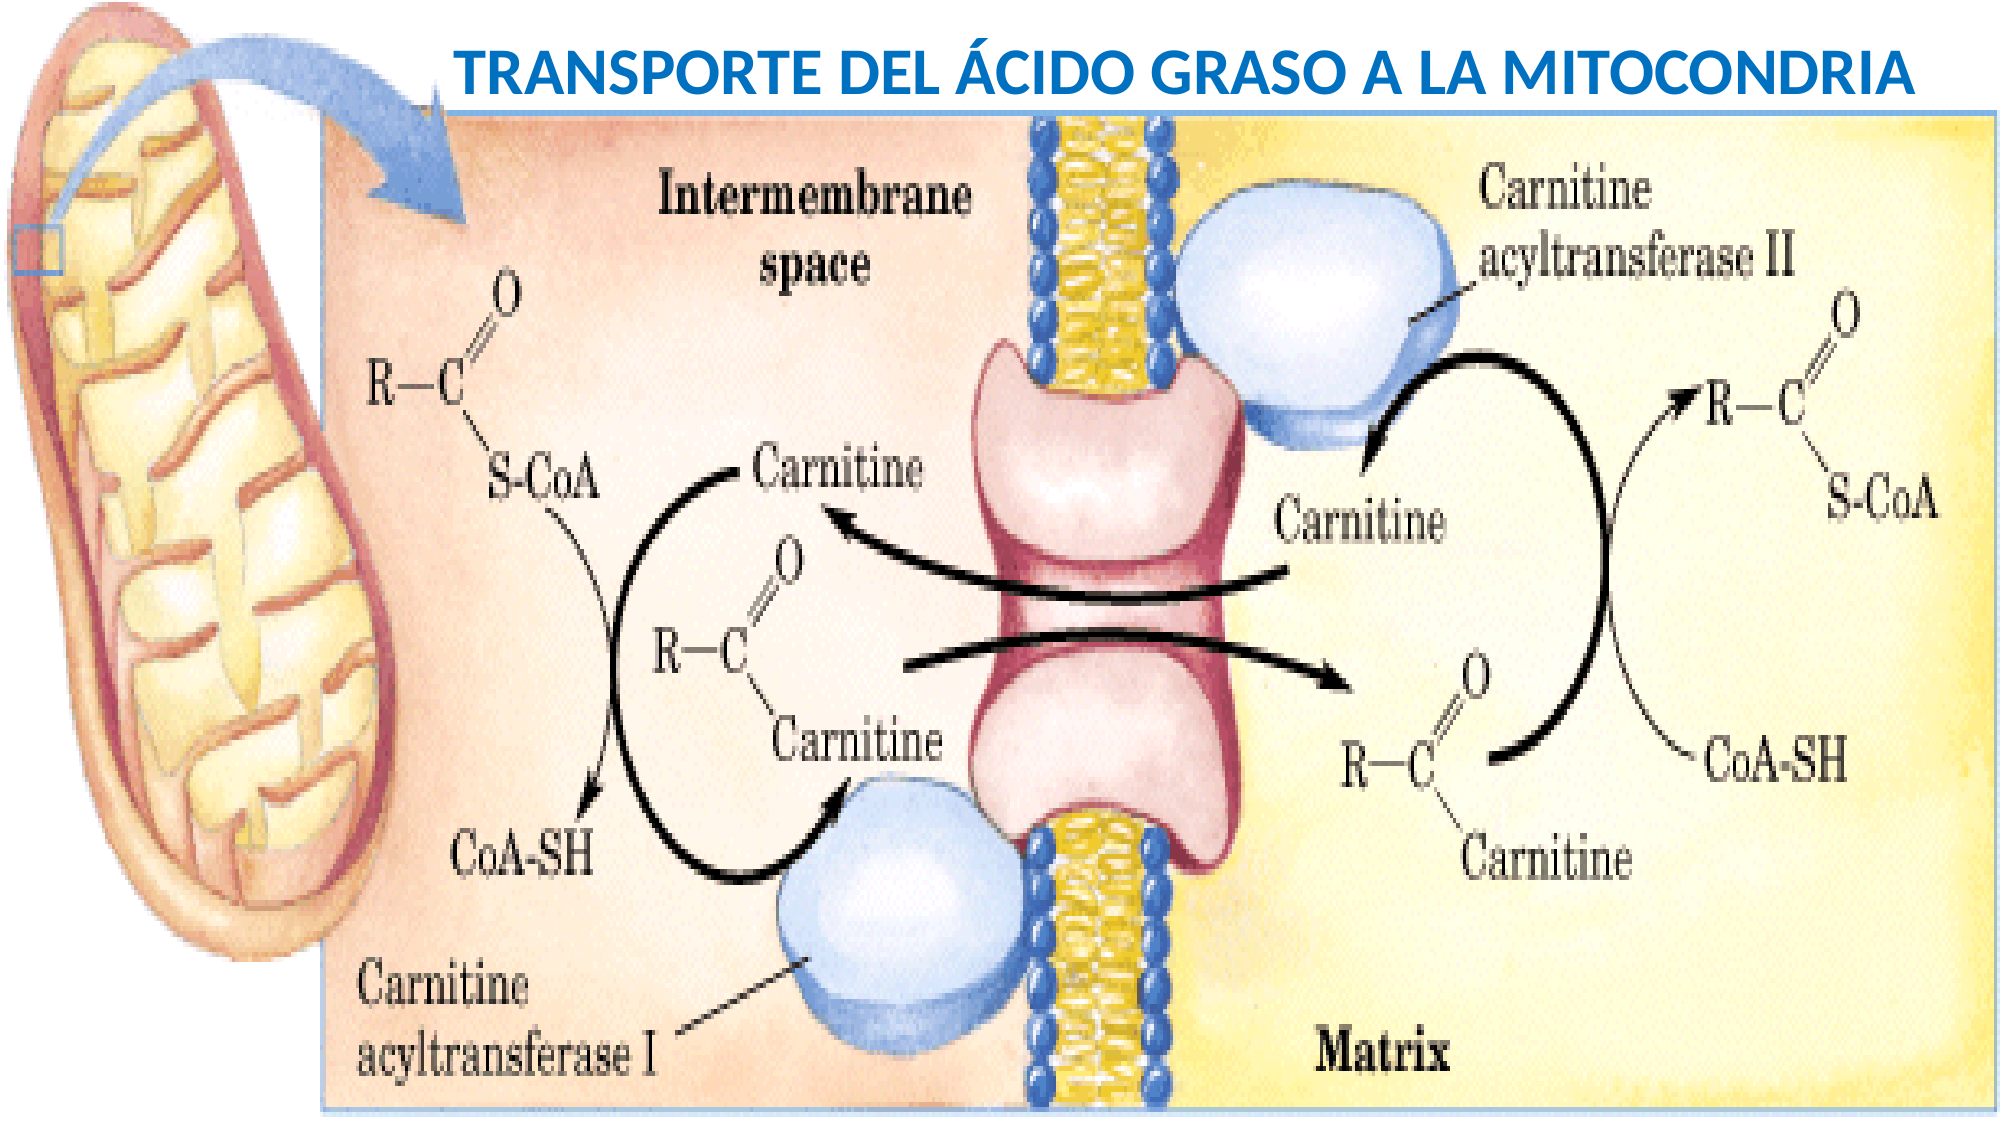

TRANSPORTE DEL ÁCIDO GRASO A LA MITOCONDRIA